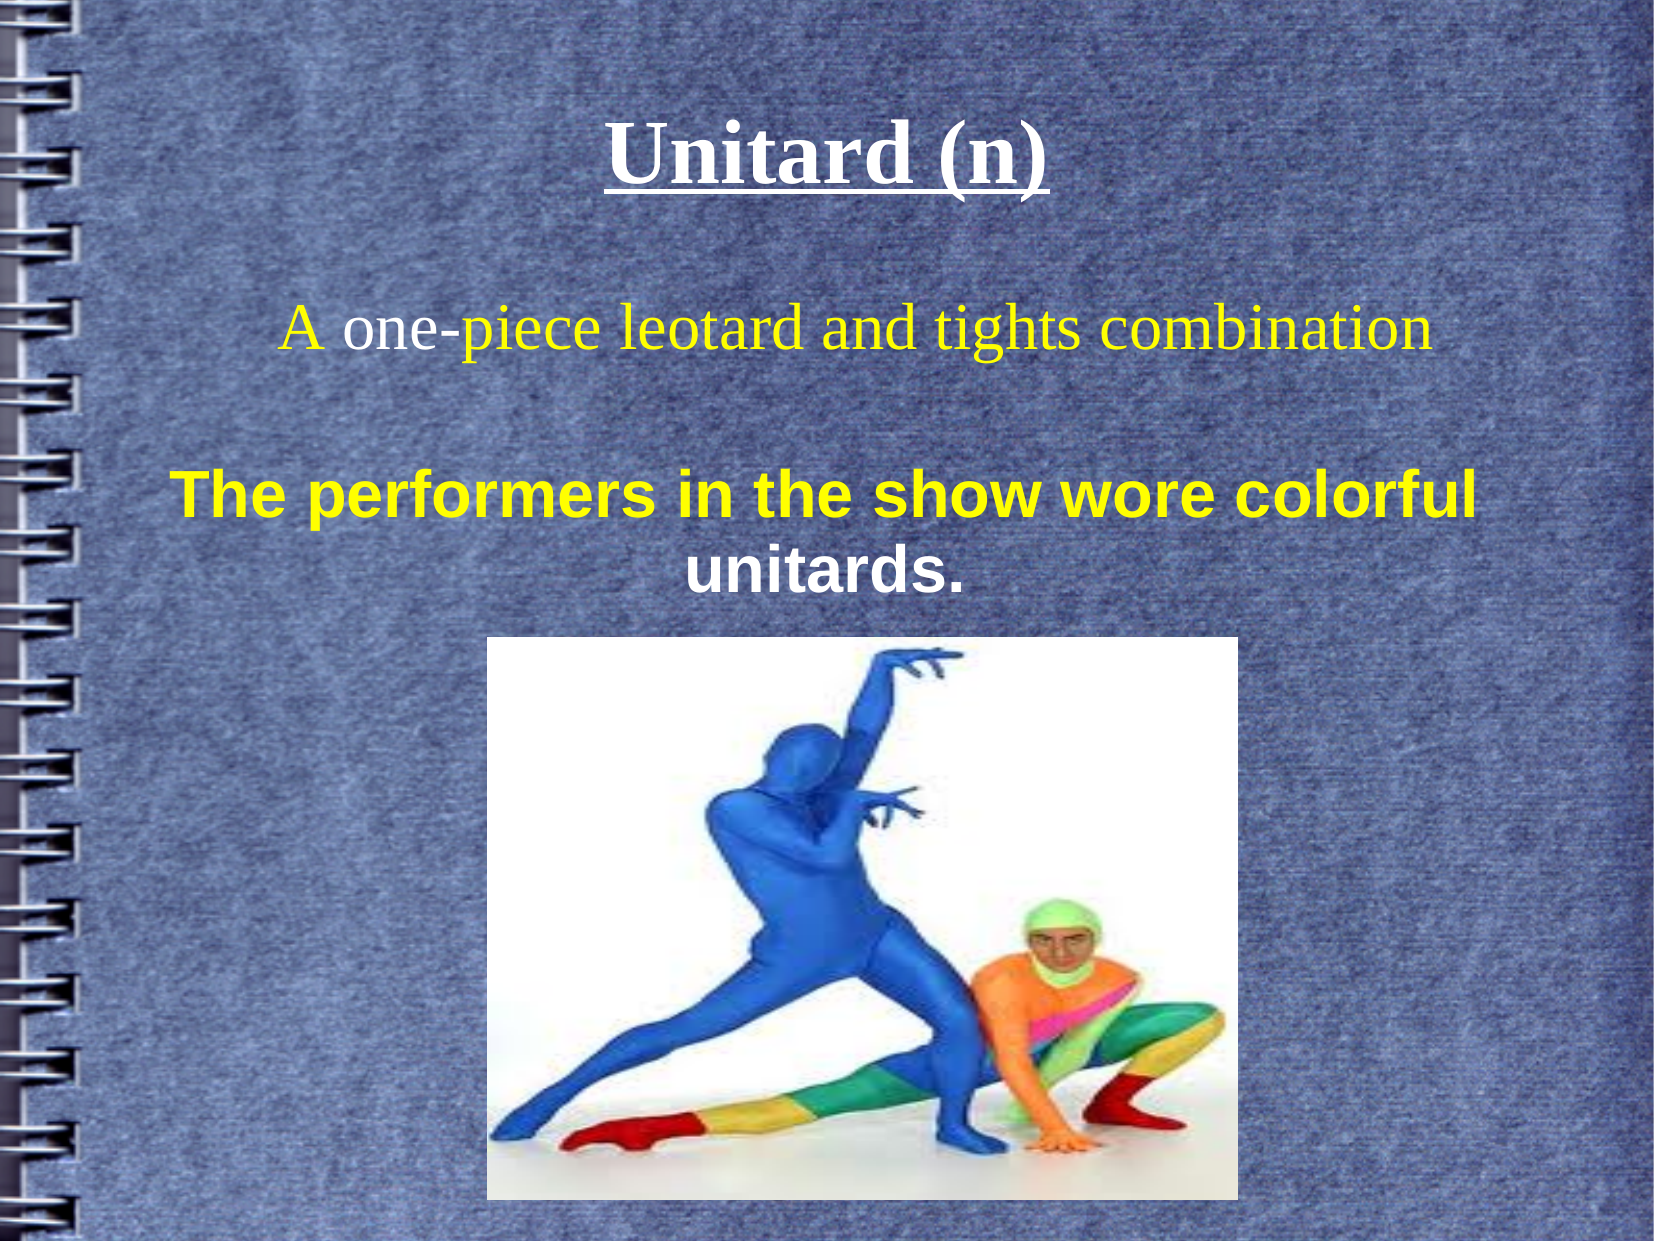

A one-piece leotard and tights combination
# Unitard (n)
The performers in the show wore colorful unitards.